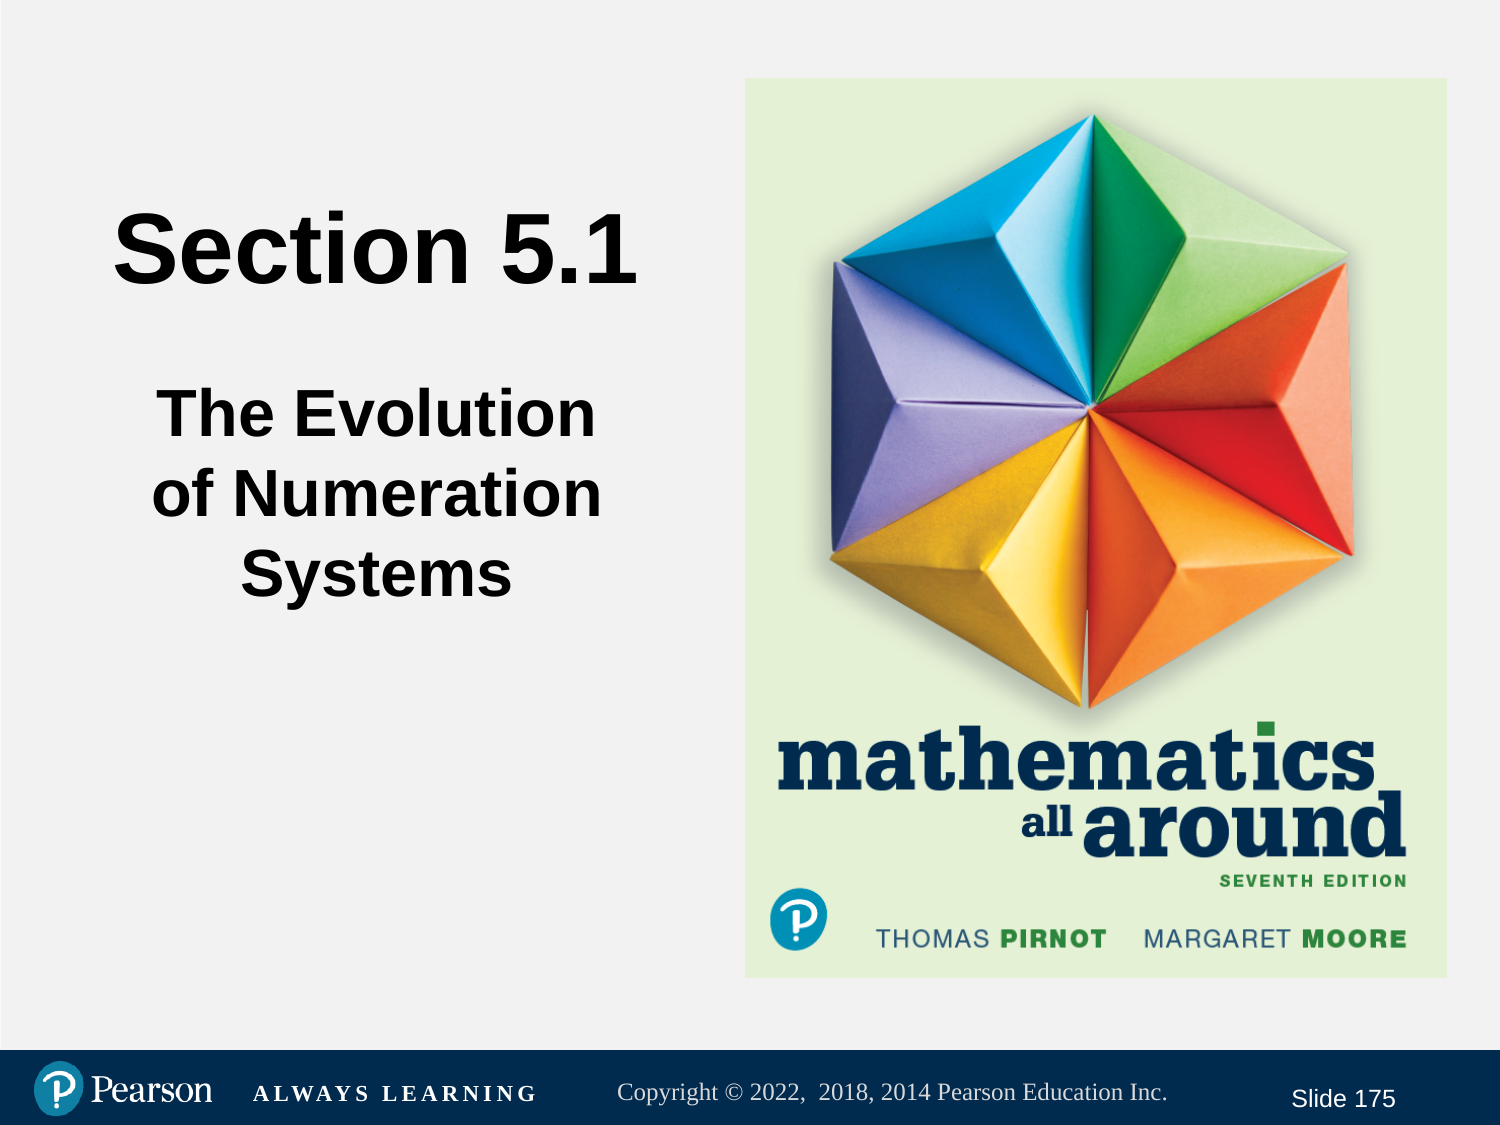

Section 5.1
# The Evolution of Numeration Systems